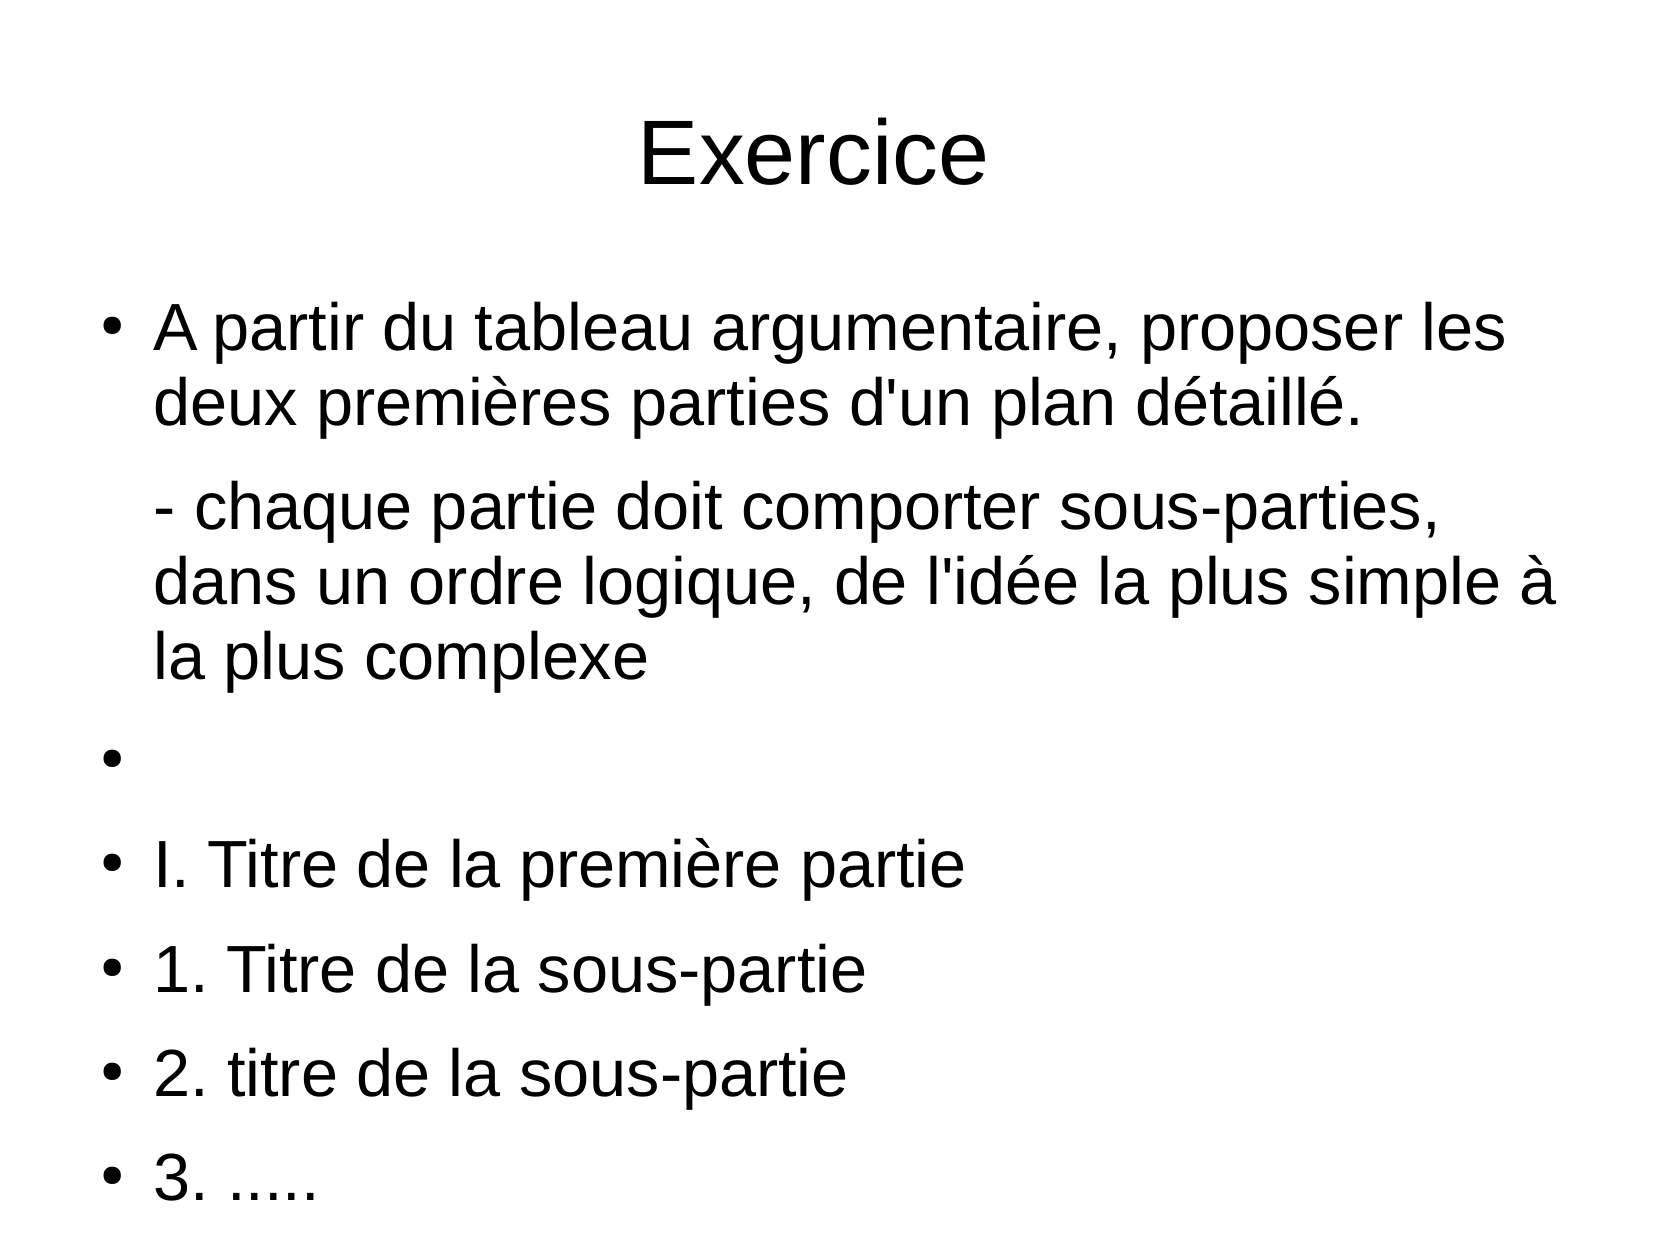

# Exercice
A partir du tableau argumentaire, proposer les deux premières parties d'un plan détaillé.
- chaque partie doit comporter sous-parties, dans un ordre logique, de l'idée la plus simple à la plus complexe
I. Titre de la première partie
1. Titre de la sous-partie
2. titre de la sous-partie
3. .....